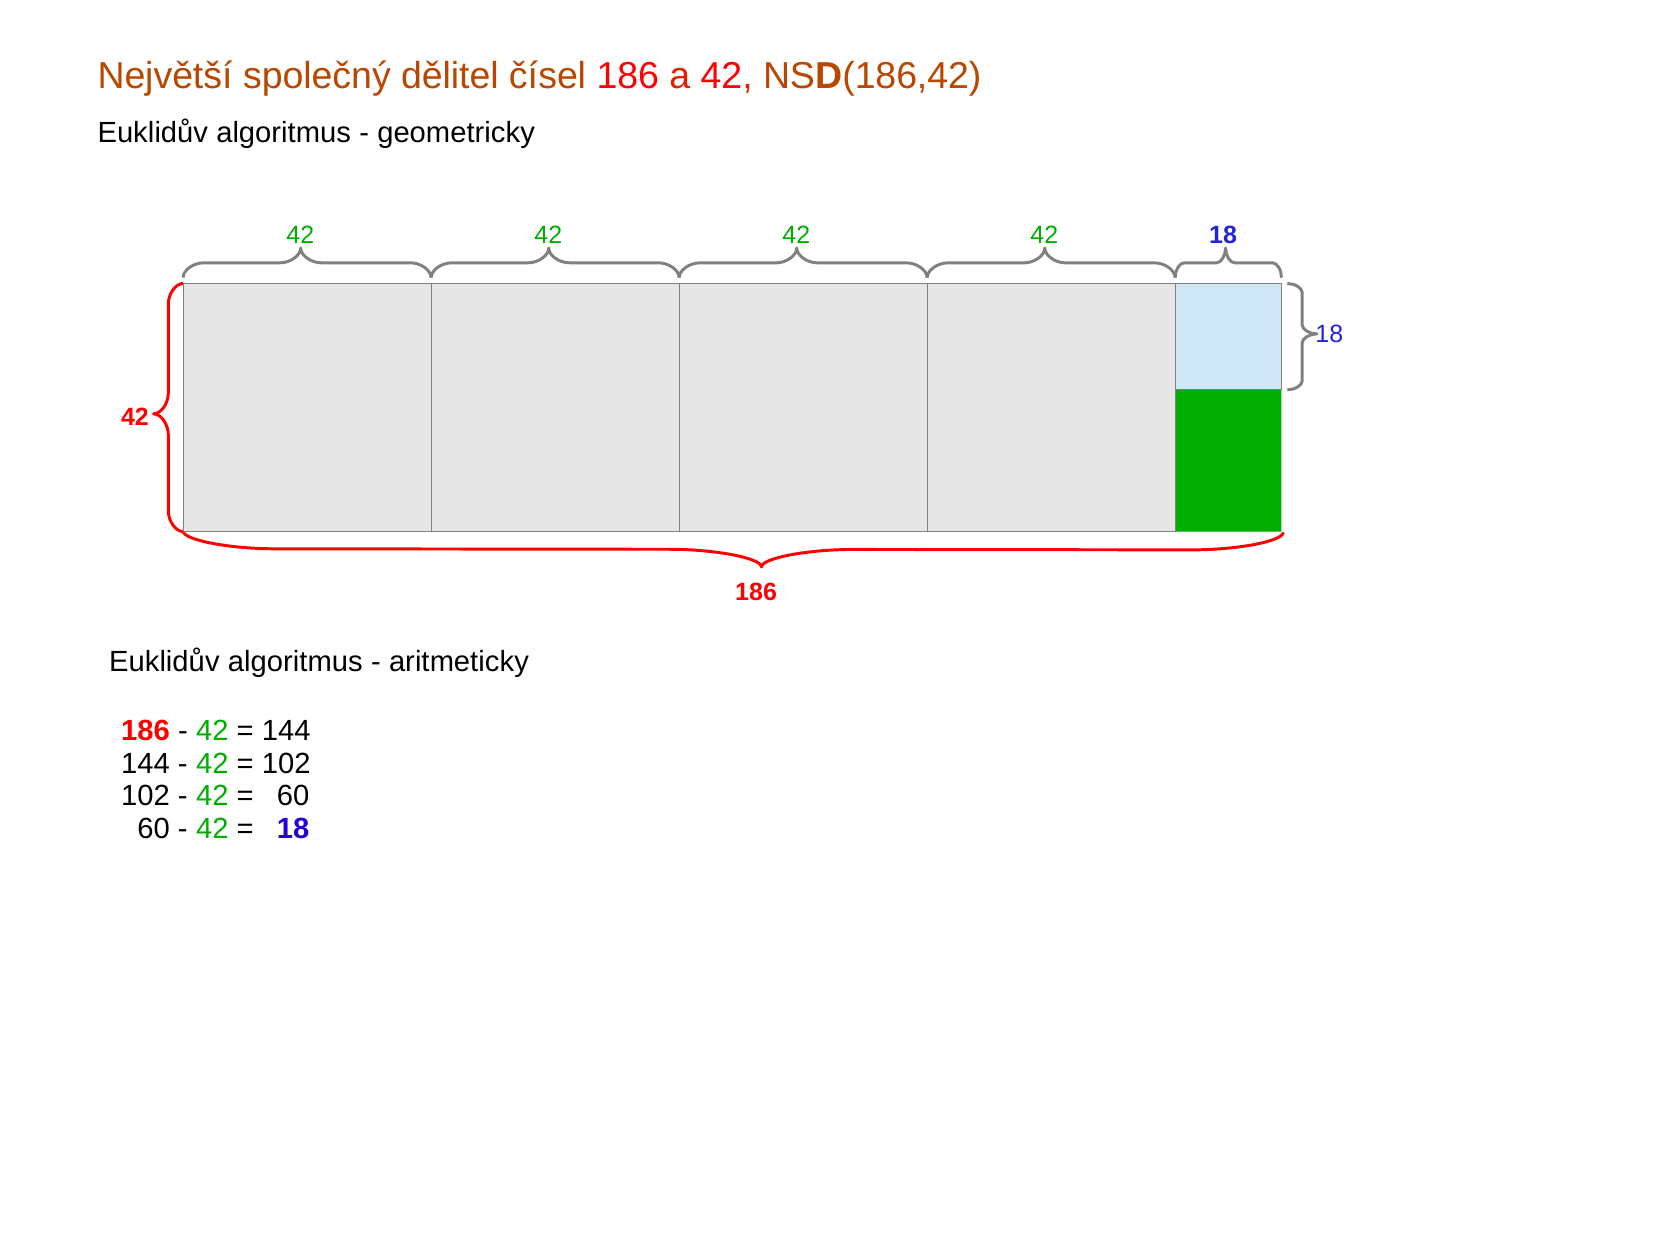

Největší společný dělitel čísel 186 a 42, NSD(186,42)
Euklidův algoritmus - geometricky
18
42
42
42
42
18
42
186
Euklidův algoritmus - aritmeticky
186 - 42 = 144
144 - 42 = 102
102 - 42 = x60
060 - 42 = x18
x42 - 18 = x24
x24 - 18 = xx6
x18 - 6 = x12
x12 - 6 = xx6
xx6 - 6 = xx0